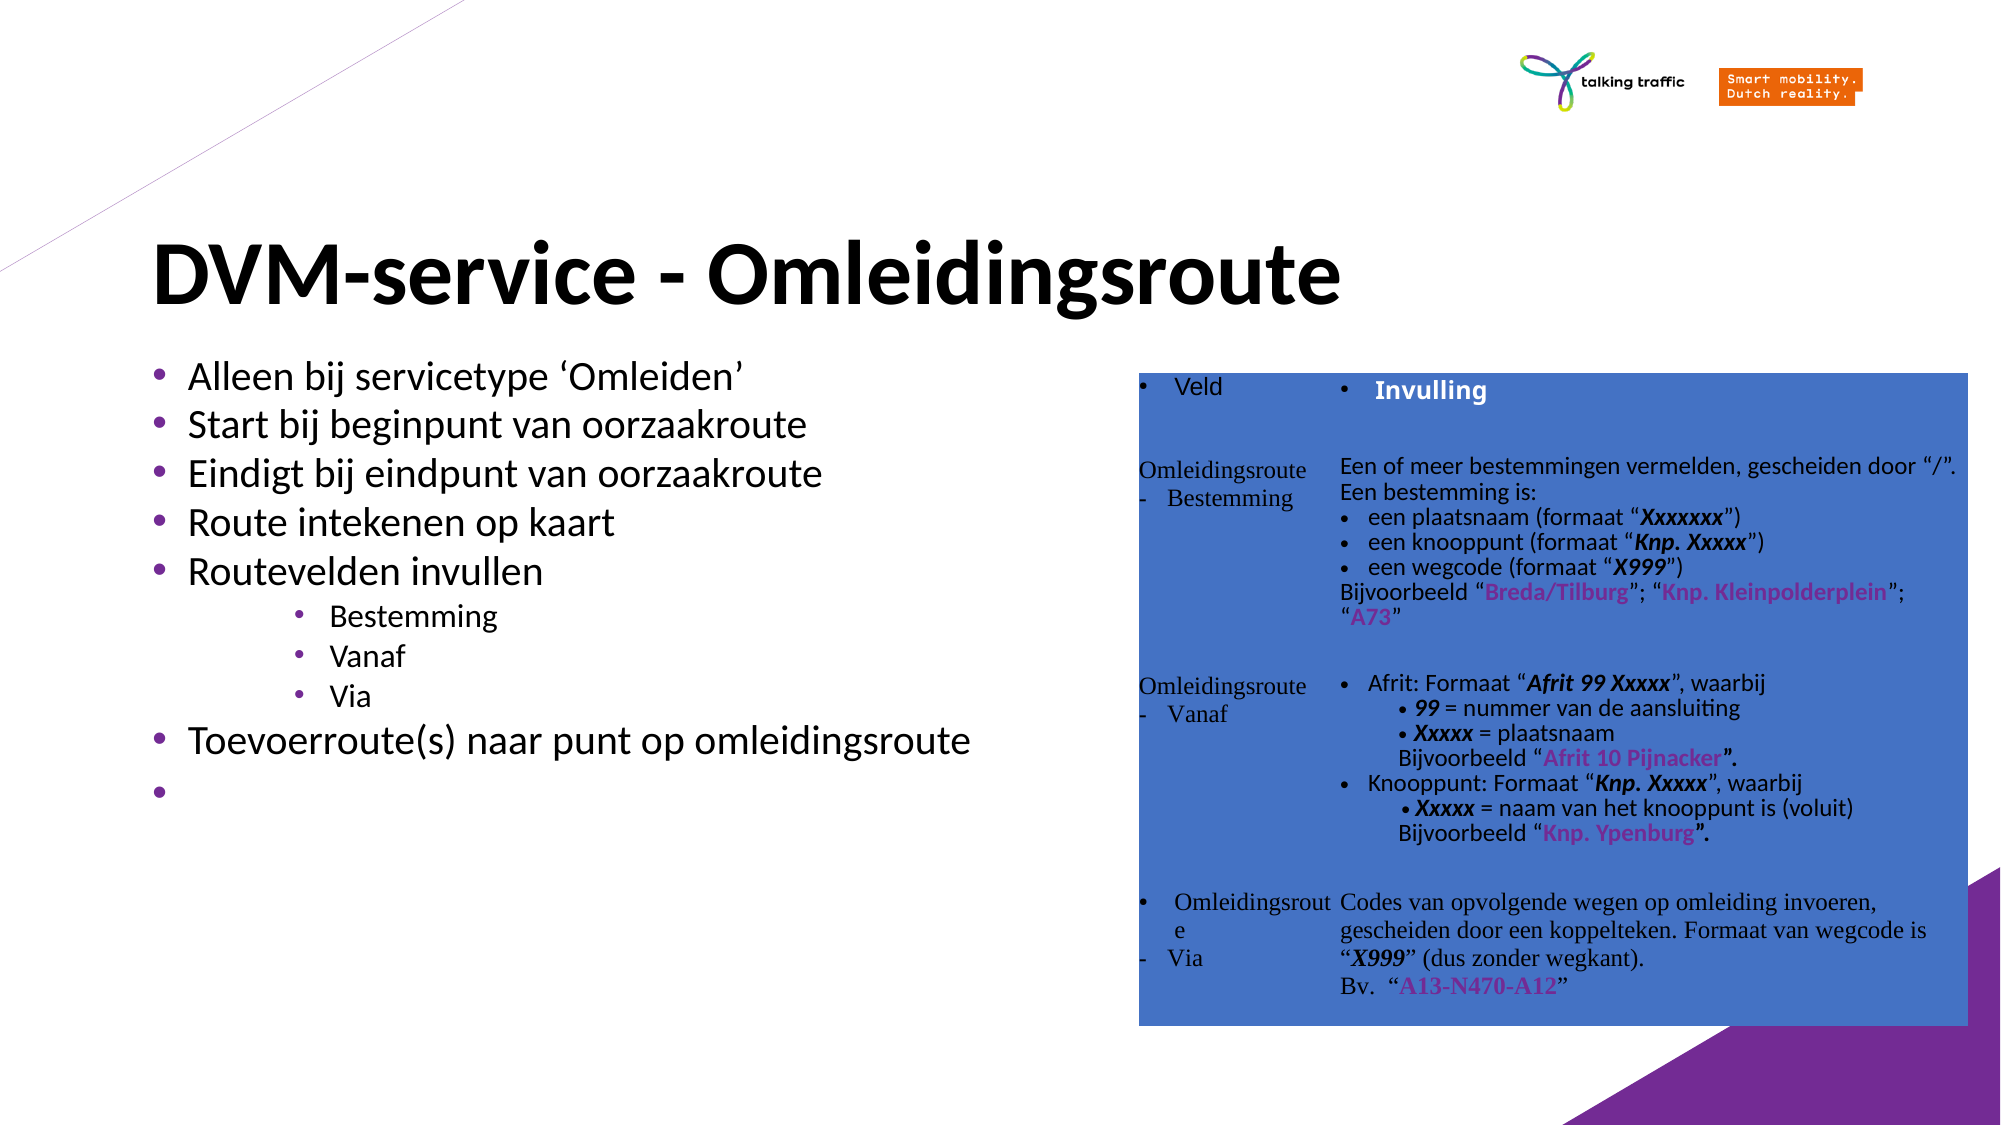

DVM-service - Omleidingsroute
# Alleen bij servicetype ‘Omleiden’
Start bij beginpunt van oorzaakroute
Eindigt bij eindpunt van oorzaakroute
Route intekenen op kaart
Routevelden invullen
Bestemming
Vanaf
Via
Toevoerroute(s) naar punt op omleidingsroute
| Veld | Invulling |
| --- | --- |
| Omleidingsroute Bestemming | Een of meer bestemmingen vermelden, gescheiden door “/”. Een bestemming is: een plaatsnaam (formaat “Xxxxxxx”) een knooppunt (formaat “Knp. Xxxxx”) een wegcode (formaat “X999”) Bijvoorbeeld “Breda/Tilburg”; “Knp. Kleinpolderplein”; “A73” |
| Omleidingsroute Vanaf | Afrit: Formaat “Afrit 99 Xxxxx”, waarbij 99 = nummer van de aansluiting Xxxxx = plaatsnaam Bijvoorbeeld “Afrit 10 Pijnacker”. Knooppunt: Formaat “Knp. Xxxxx”, waarbij Xxxxx = naam van het knooppunt is (voluit) Bijvoorbeeld “Knp. Ypenburg”. |
| Omleidingsroute Via | Codes van opvolgende wegen op omleiding invoeren, gescheiden door een koppelteken. Formaat van wegcode is “X999” (dus zonder wegkant). Bv. “A13-N470-A12” |
52